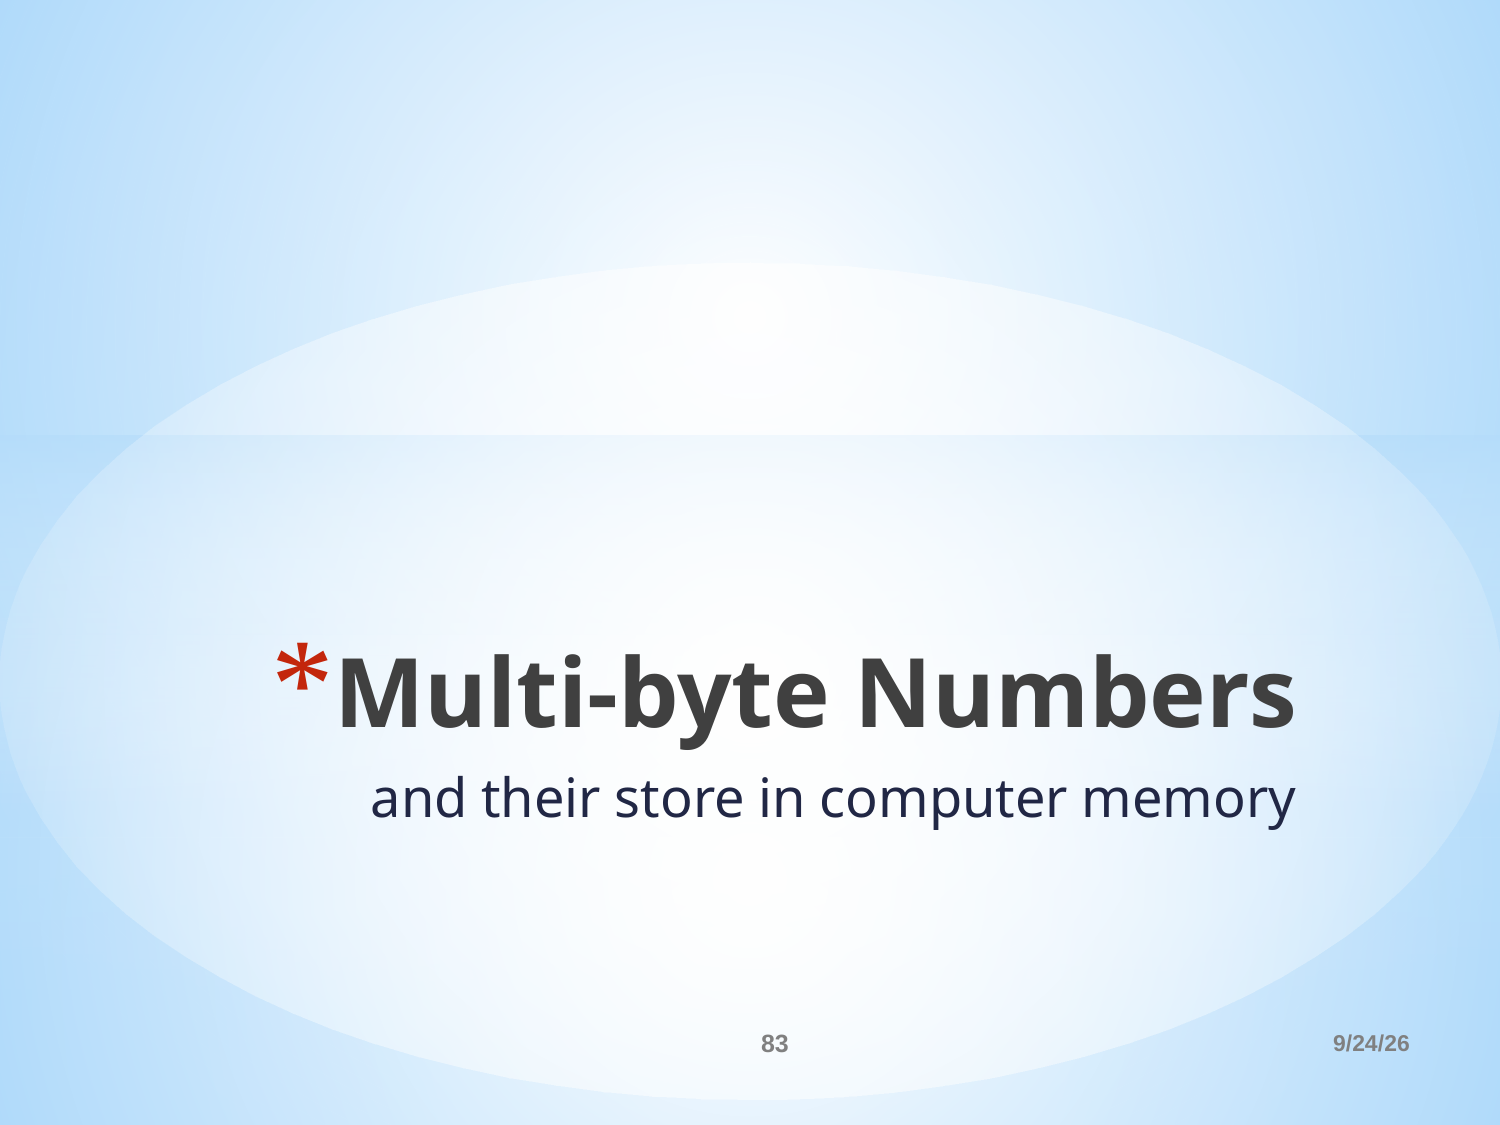

# Multi-byte Numbers
and their store in computer memory
B35APO Computer Architectures
83